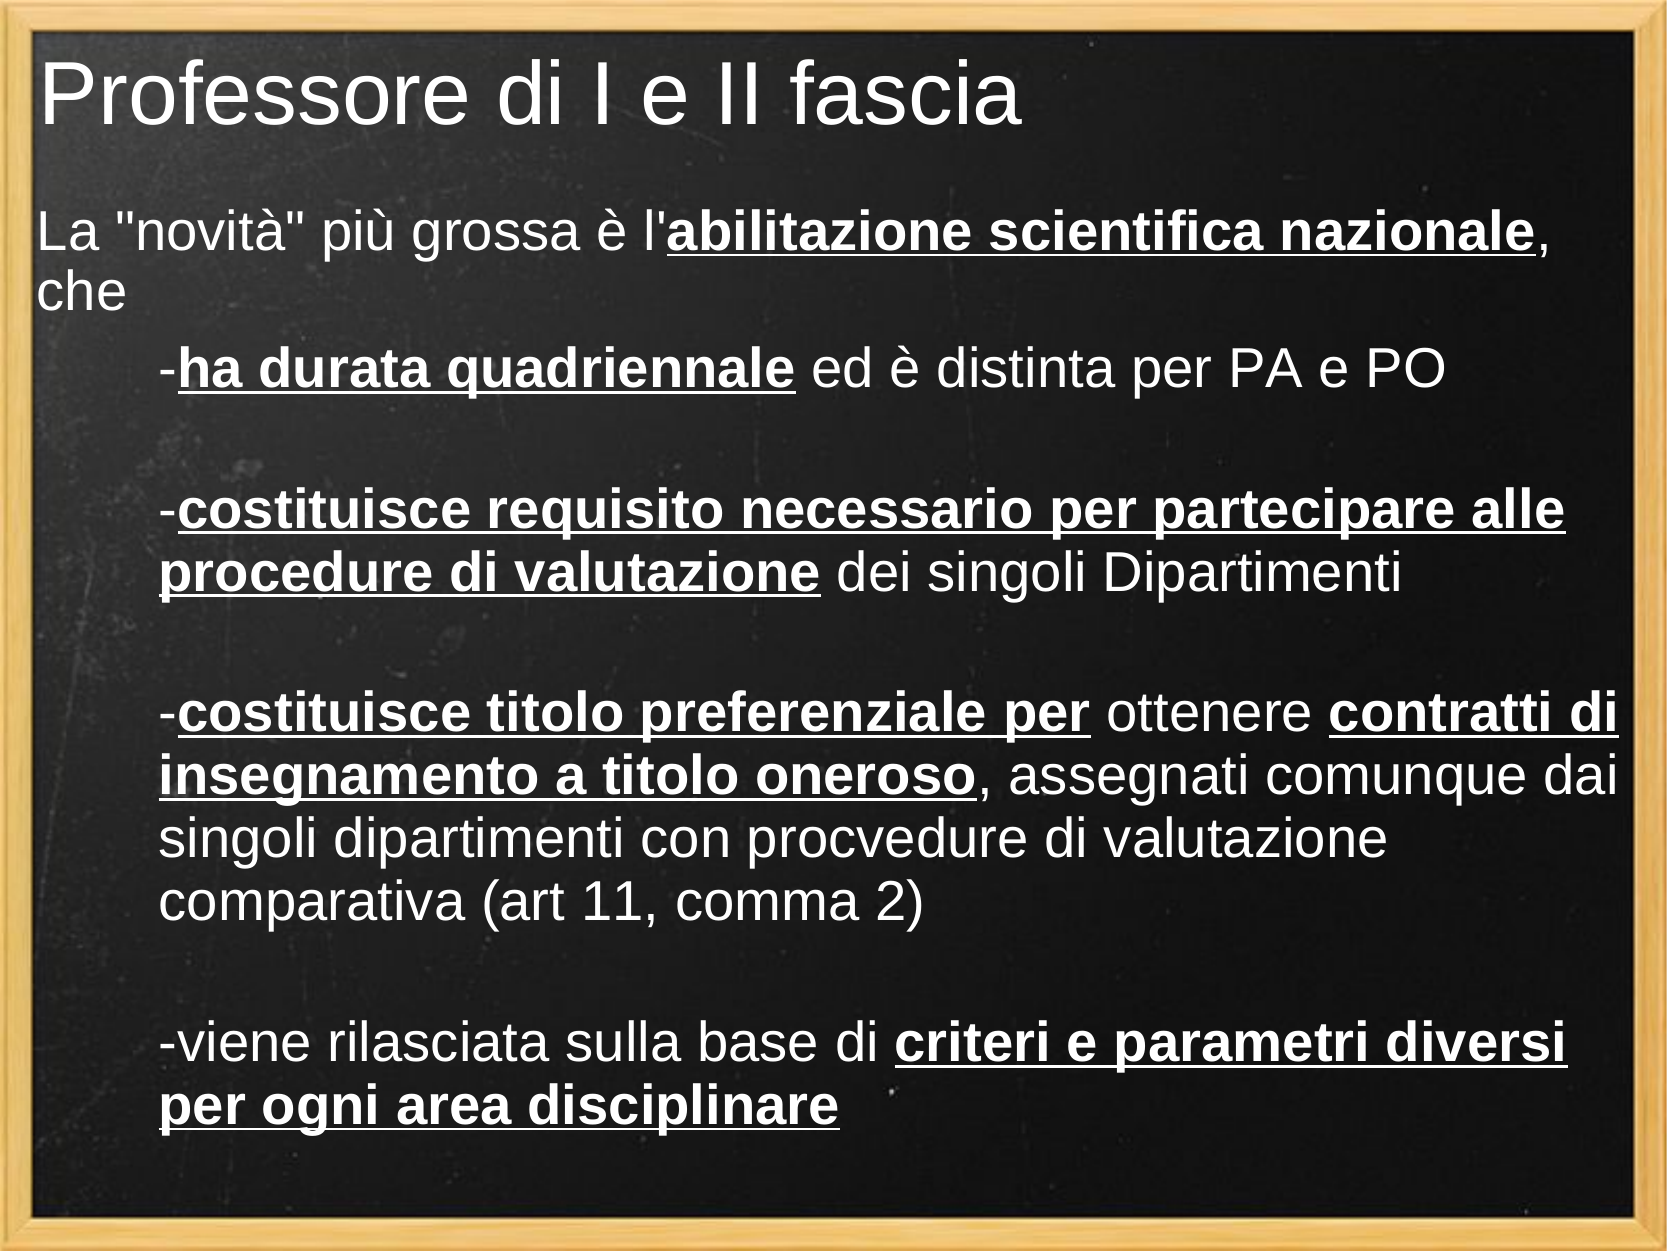

# Professore di I e II fascia
La "novità" più grossa è l'abilitazione scientifica nazionale, che
-ha durata quadriennale ed è distinta per PA e PO
-costituisce requisito necessario per partecipare alle procedure di valutazione dei singoli Dipartimenti
-costituisce titolo preferenziale per ottenere contratti di insegnamento a titolo oneroso, assegnati comunque dai singoli dipartimenti con procvedure di valutazione comparativa (art 11, comma 2)
-viene rilasciata sulla base di criteri e parametri diversi per ogni area disciplinare